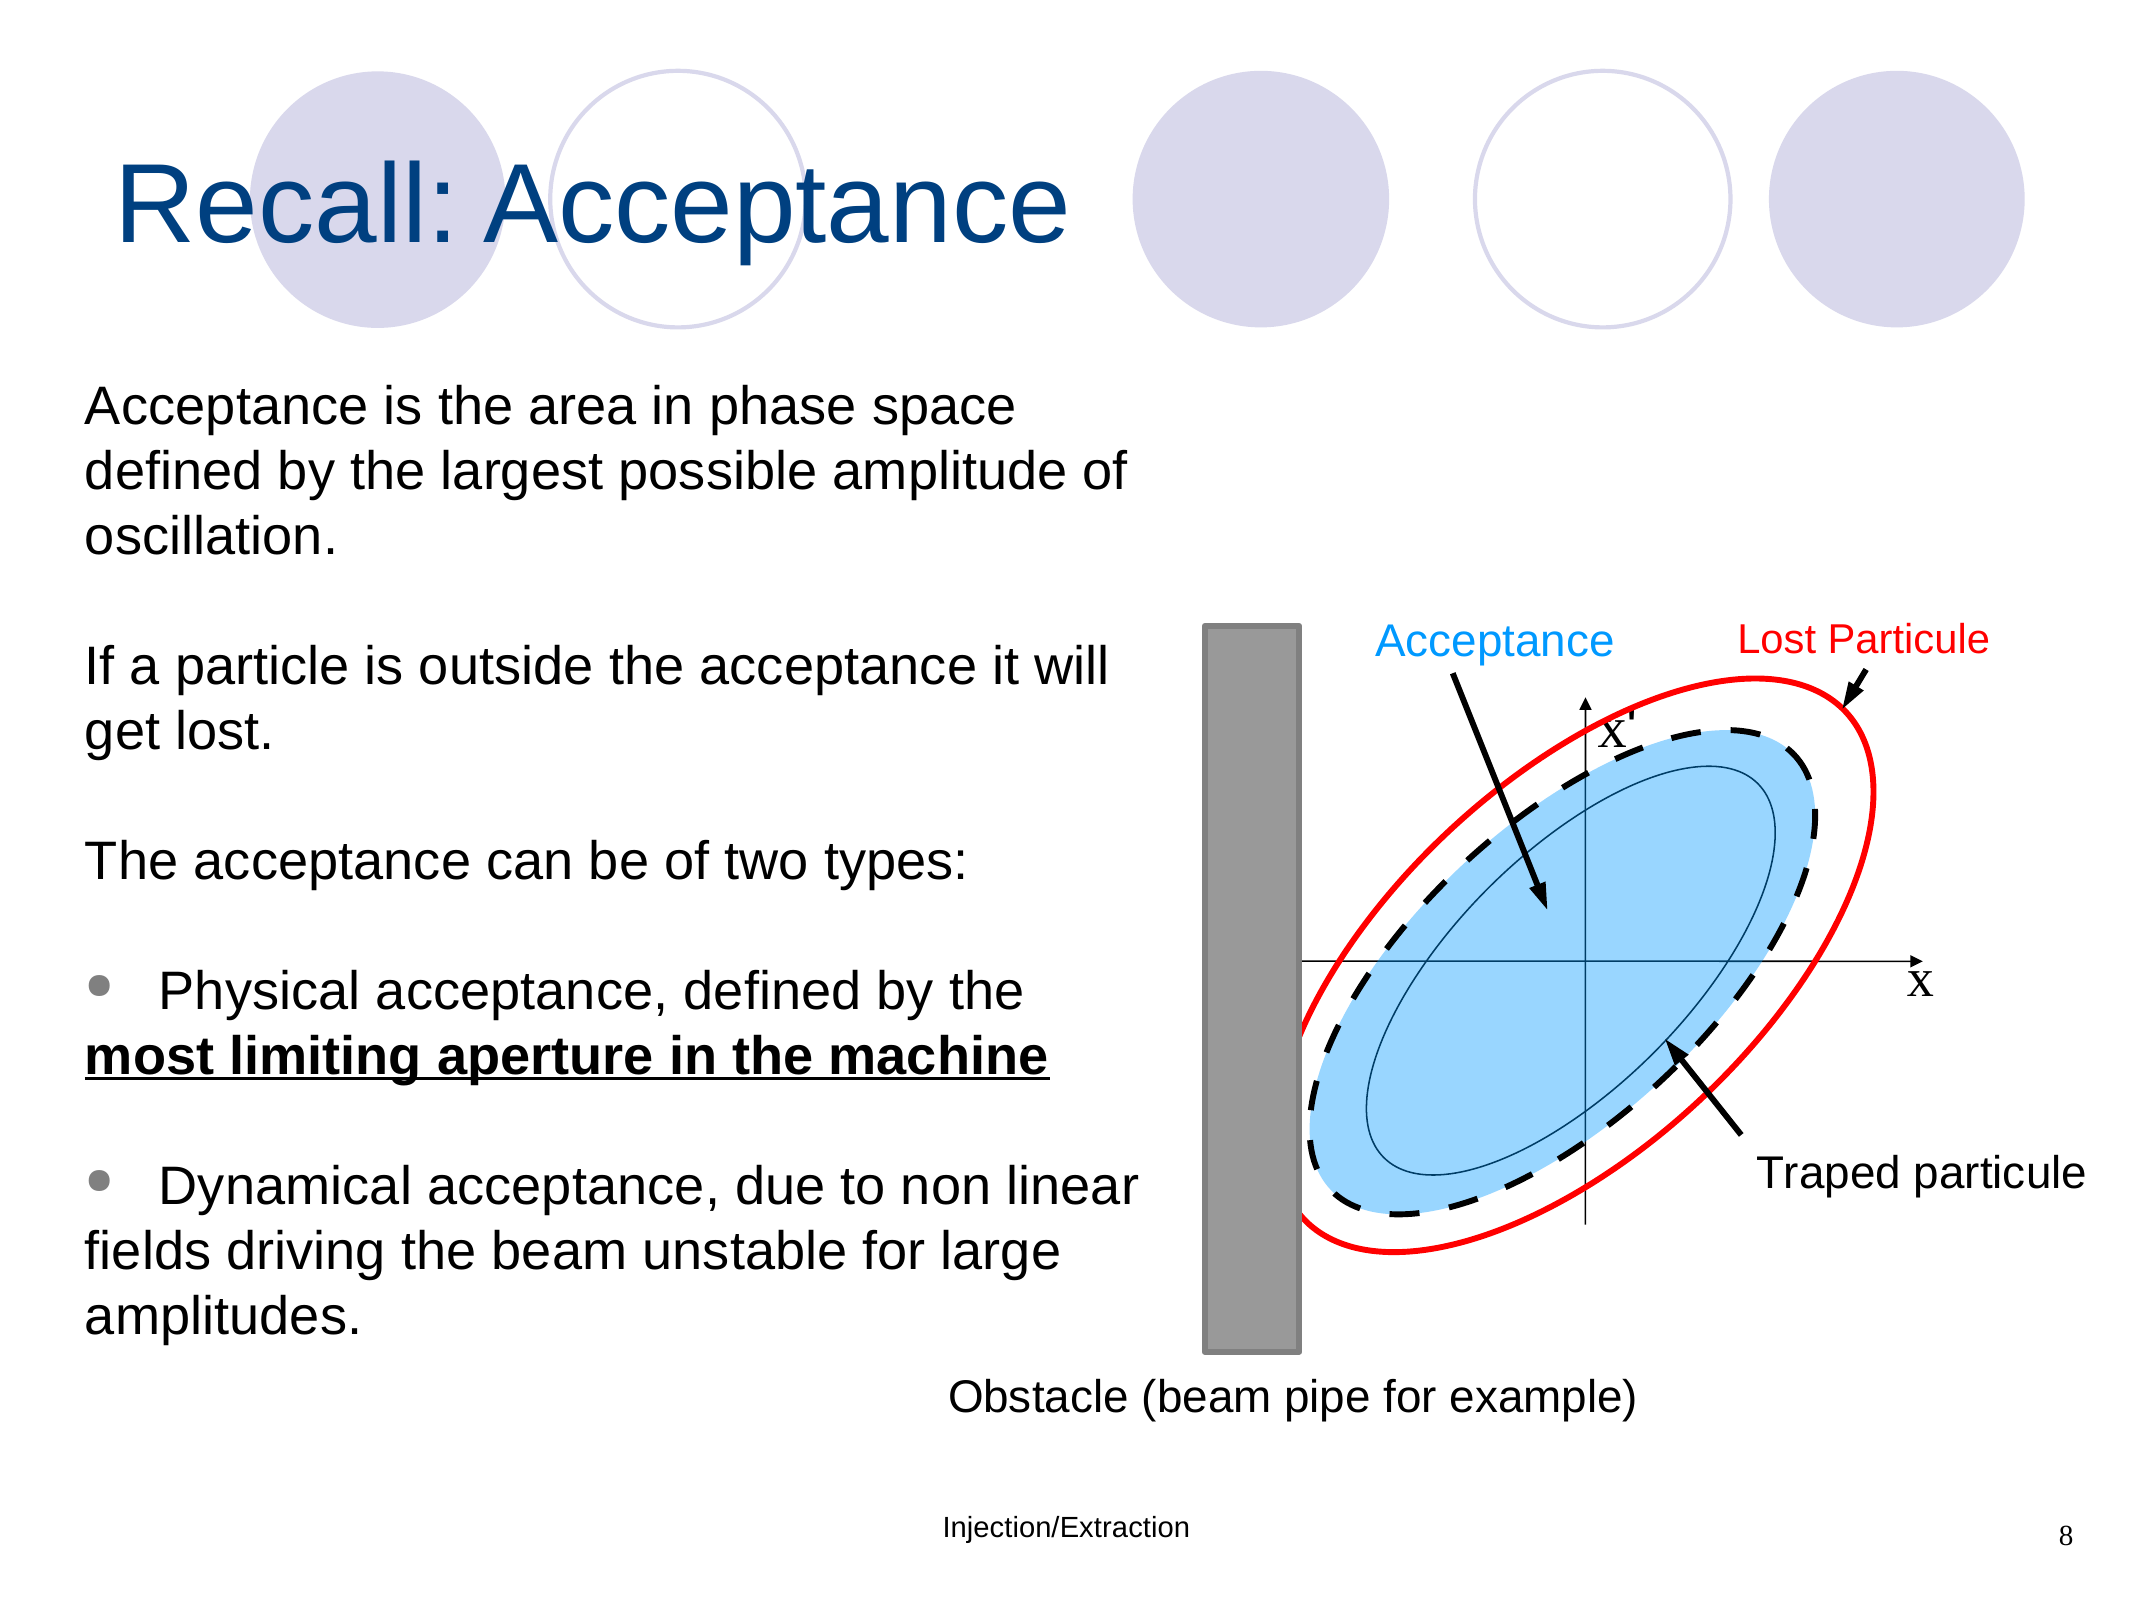

# Recall: Acceptance
Acceptance is the area in phase space defined by the largest possible amplitude of oscillation.
If a particle is outside the acceptance it will get lost.
The acceptance can be of two types:
 Physical acceptance, defined by the most limiting aperture in the machine
 Dynamical acceptance, due to non linear fields driving the beam unstable for large amplitudes.
Acceptance
Lost Particule
x'
x
Traped particule
Obstacle (beam pipe for example)
8